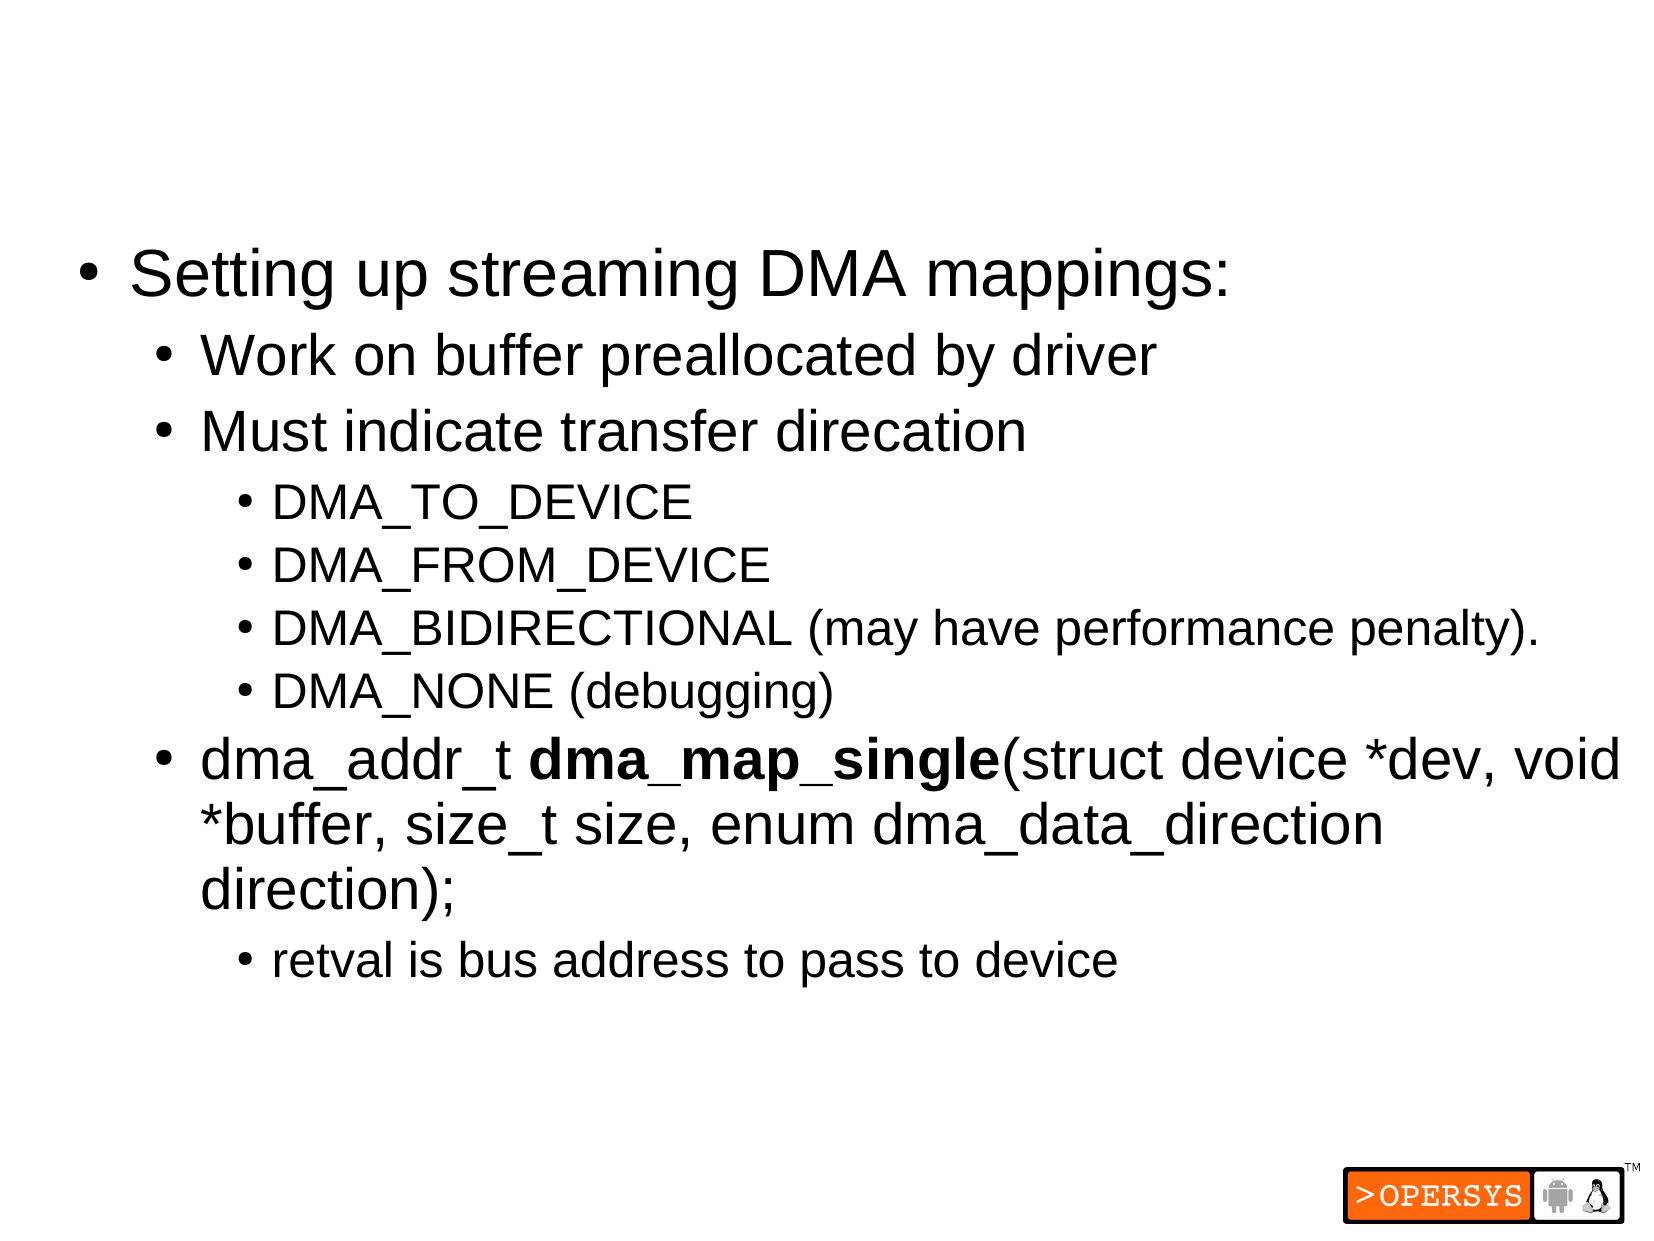

# Setting up streaming DMA mappings:
Work on buffer preallocated by driver
Must indicate transfer direcation
DMA_TO_DEVICE
DMA_FROM_DEVICE
DMA_BIDIRECTIONAL (may have performance penalty).
DMA_NONE (debugging)
dma_addr_t dma_map_single(struct device *dev, void *buffer, size_t size, enum dma_data_direction direction);
retval is bus address to pass to device